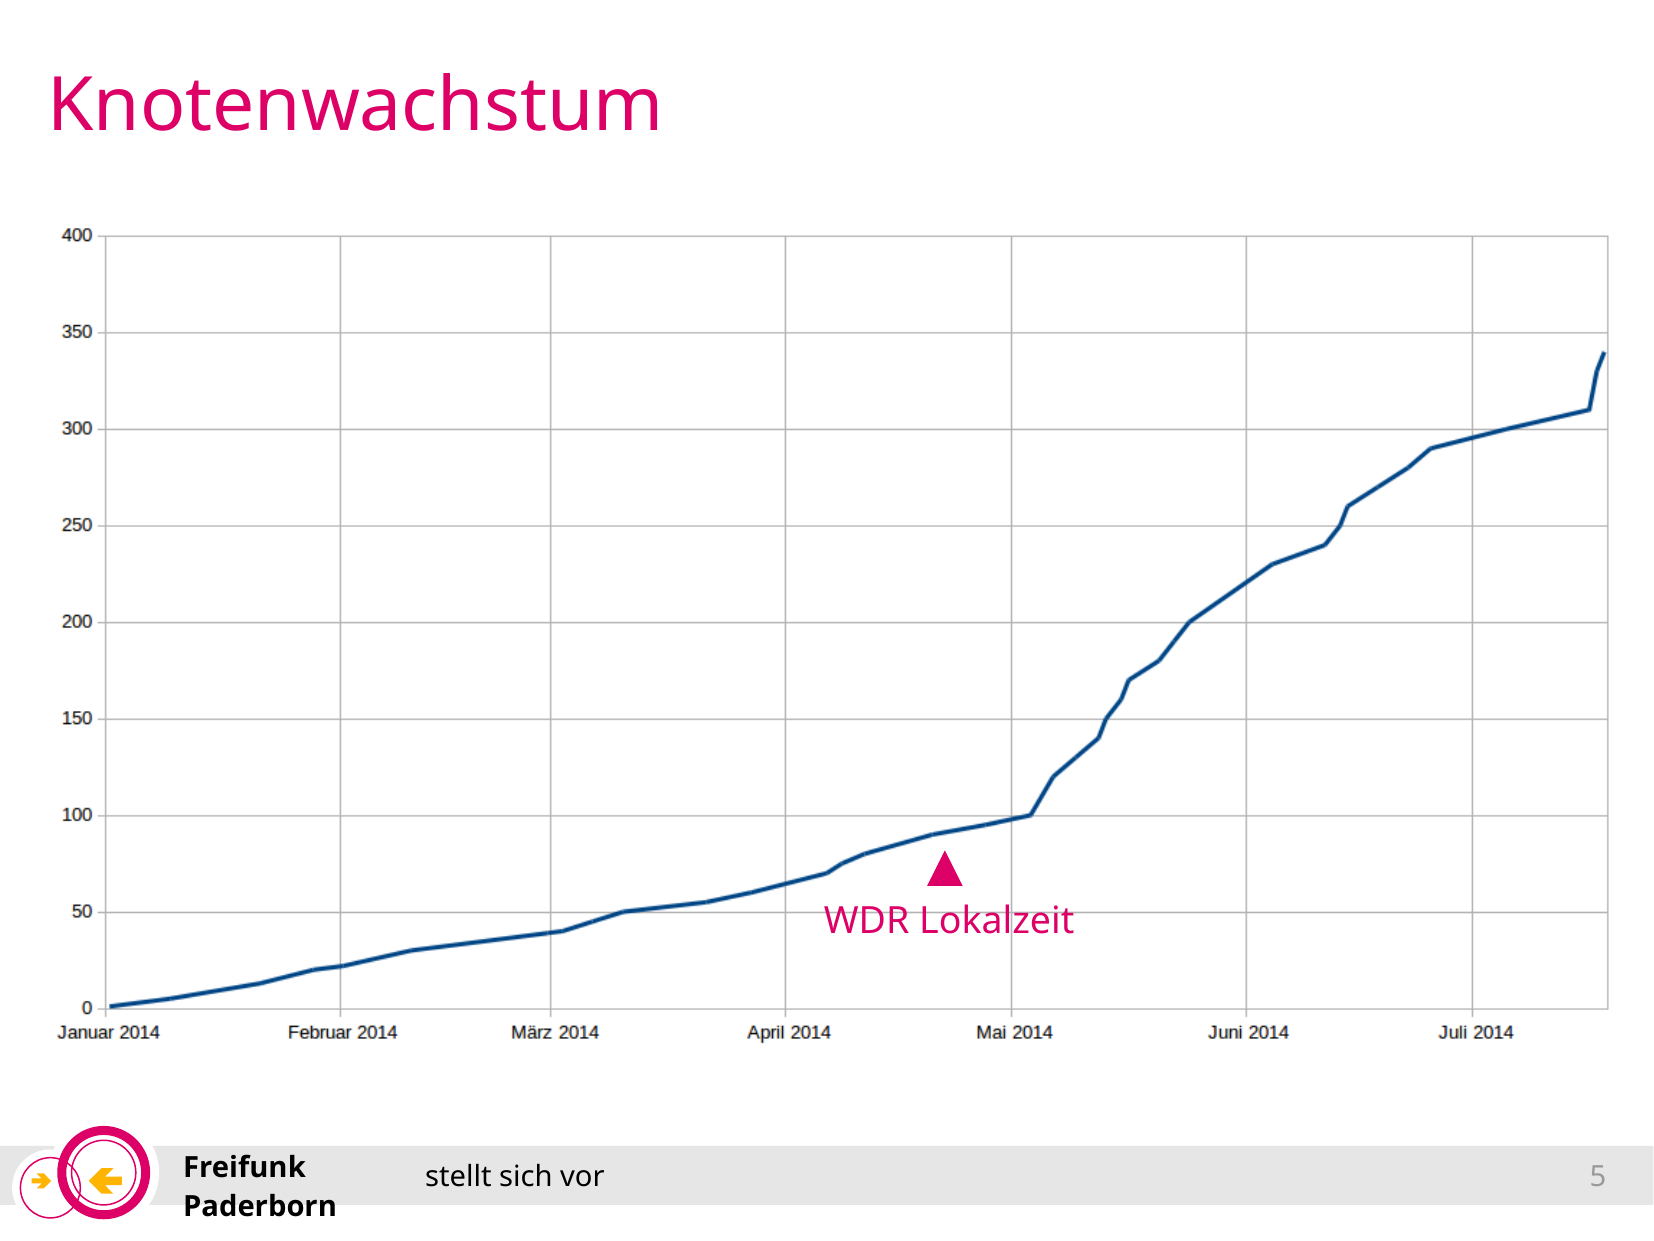

# Knotenwachstum
WDR Lokalzeit
stellt sich vor
5